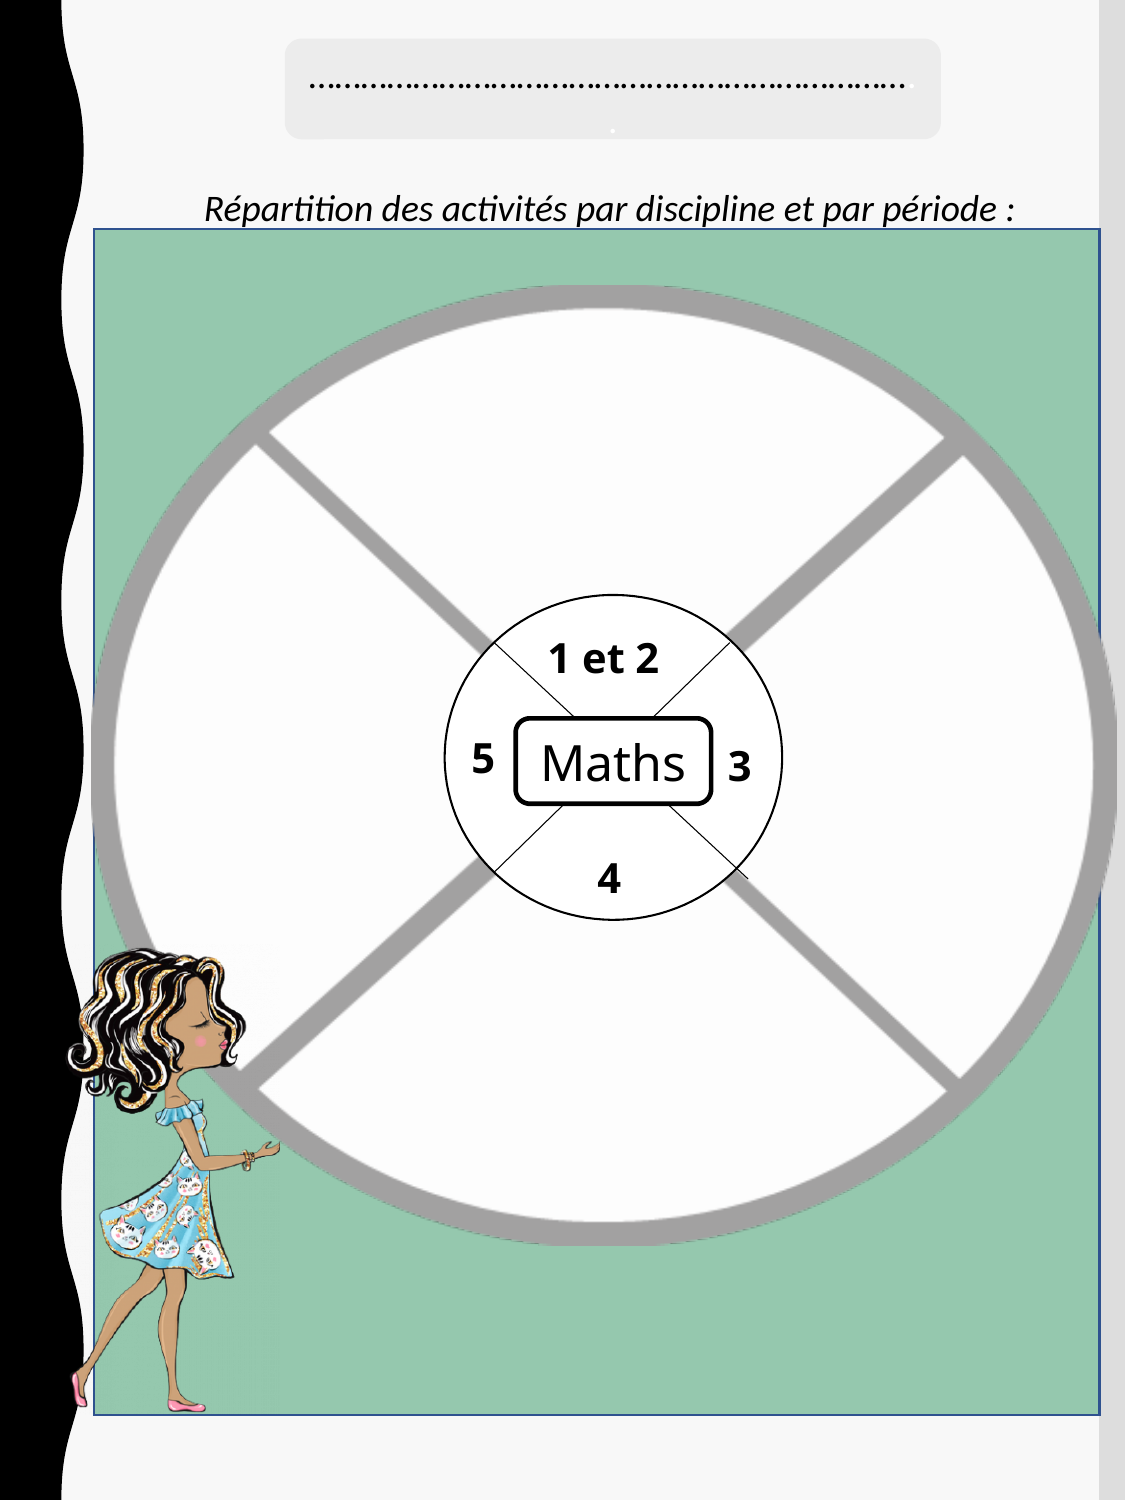

……………………………………………………………..
Répartition des activités par discipline et par période :
1 et 2
QLM
Maths
5
3
4
Enseignements artistiques
ReCreatisse.com